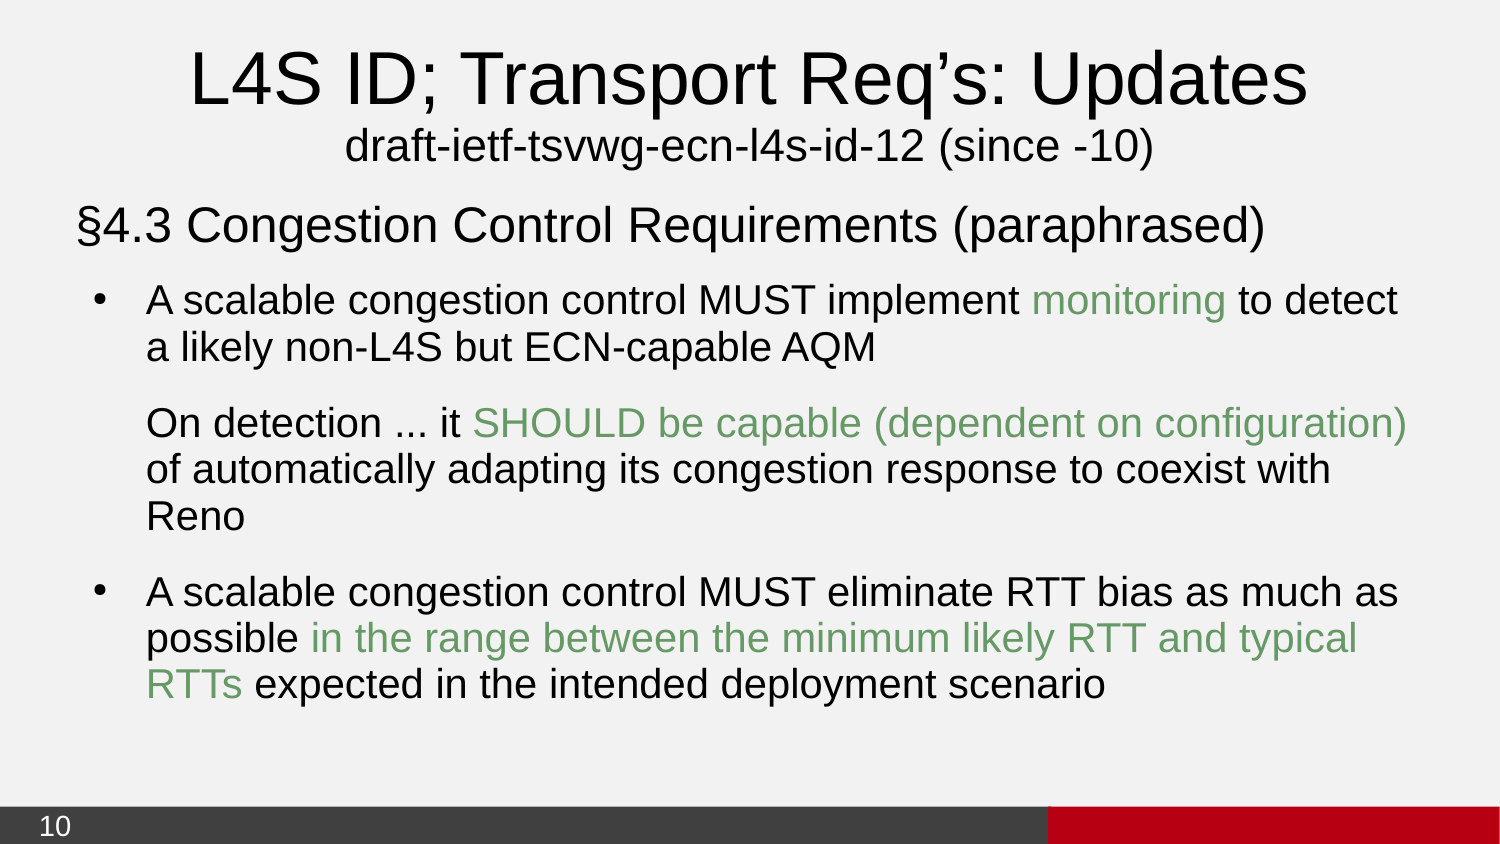

# L4S ID; Transport Req’s: Updates draft-ietf-tsvwg-ecn-l4s-id-12 (since -10)
§4.3 Congestion Control Requirements (paraphrased)
A scalable congestion control MUST implement monitoring to detect a likely non-L4S but ECN-capable AQM
On detection ... it SHOULD be capable (dependent on configuration) of automatically adapting its congestion response to coexist with Reno
A scalable congestion control MUST eliminate RTT bias as much as possible in the range between the minimum likely RTT and typical RTTs expected in the intended deployment scenario
10